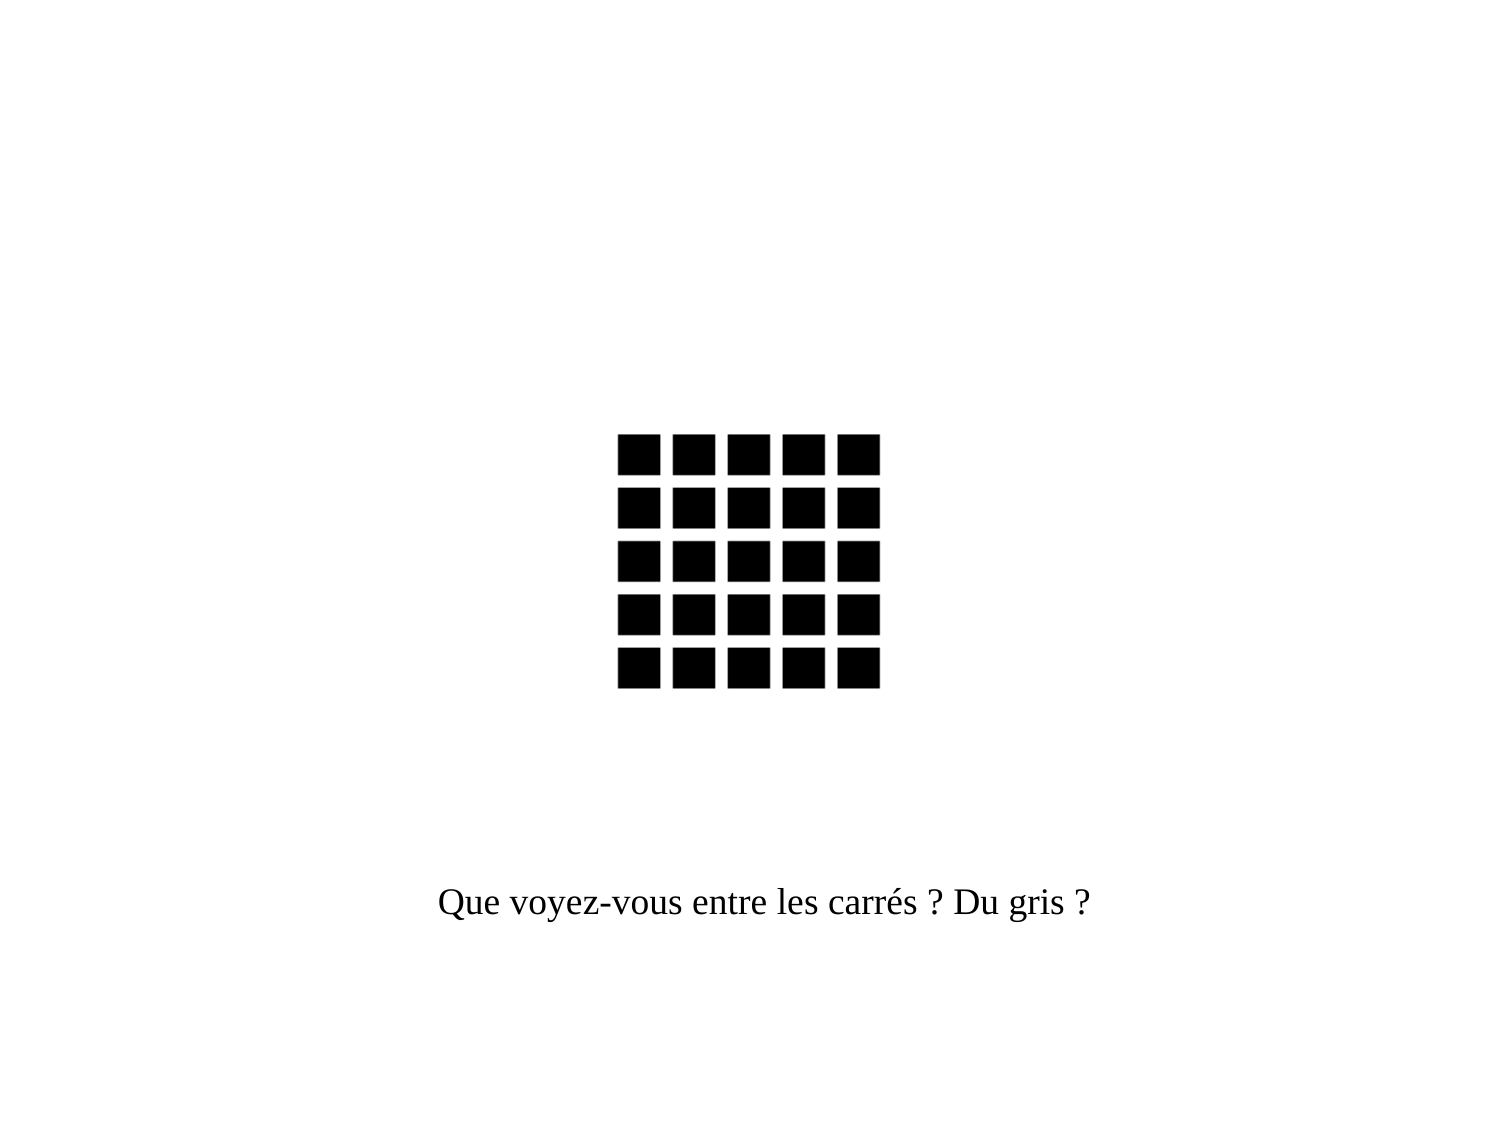

Que voyez-vous entre les carrés ? Du gris ?